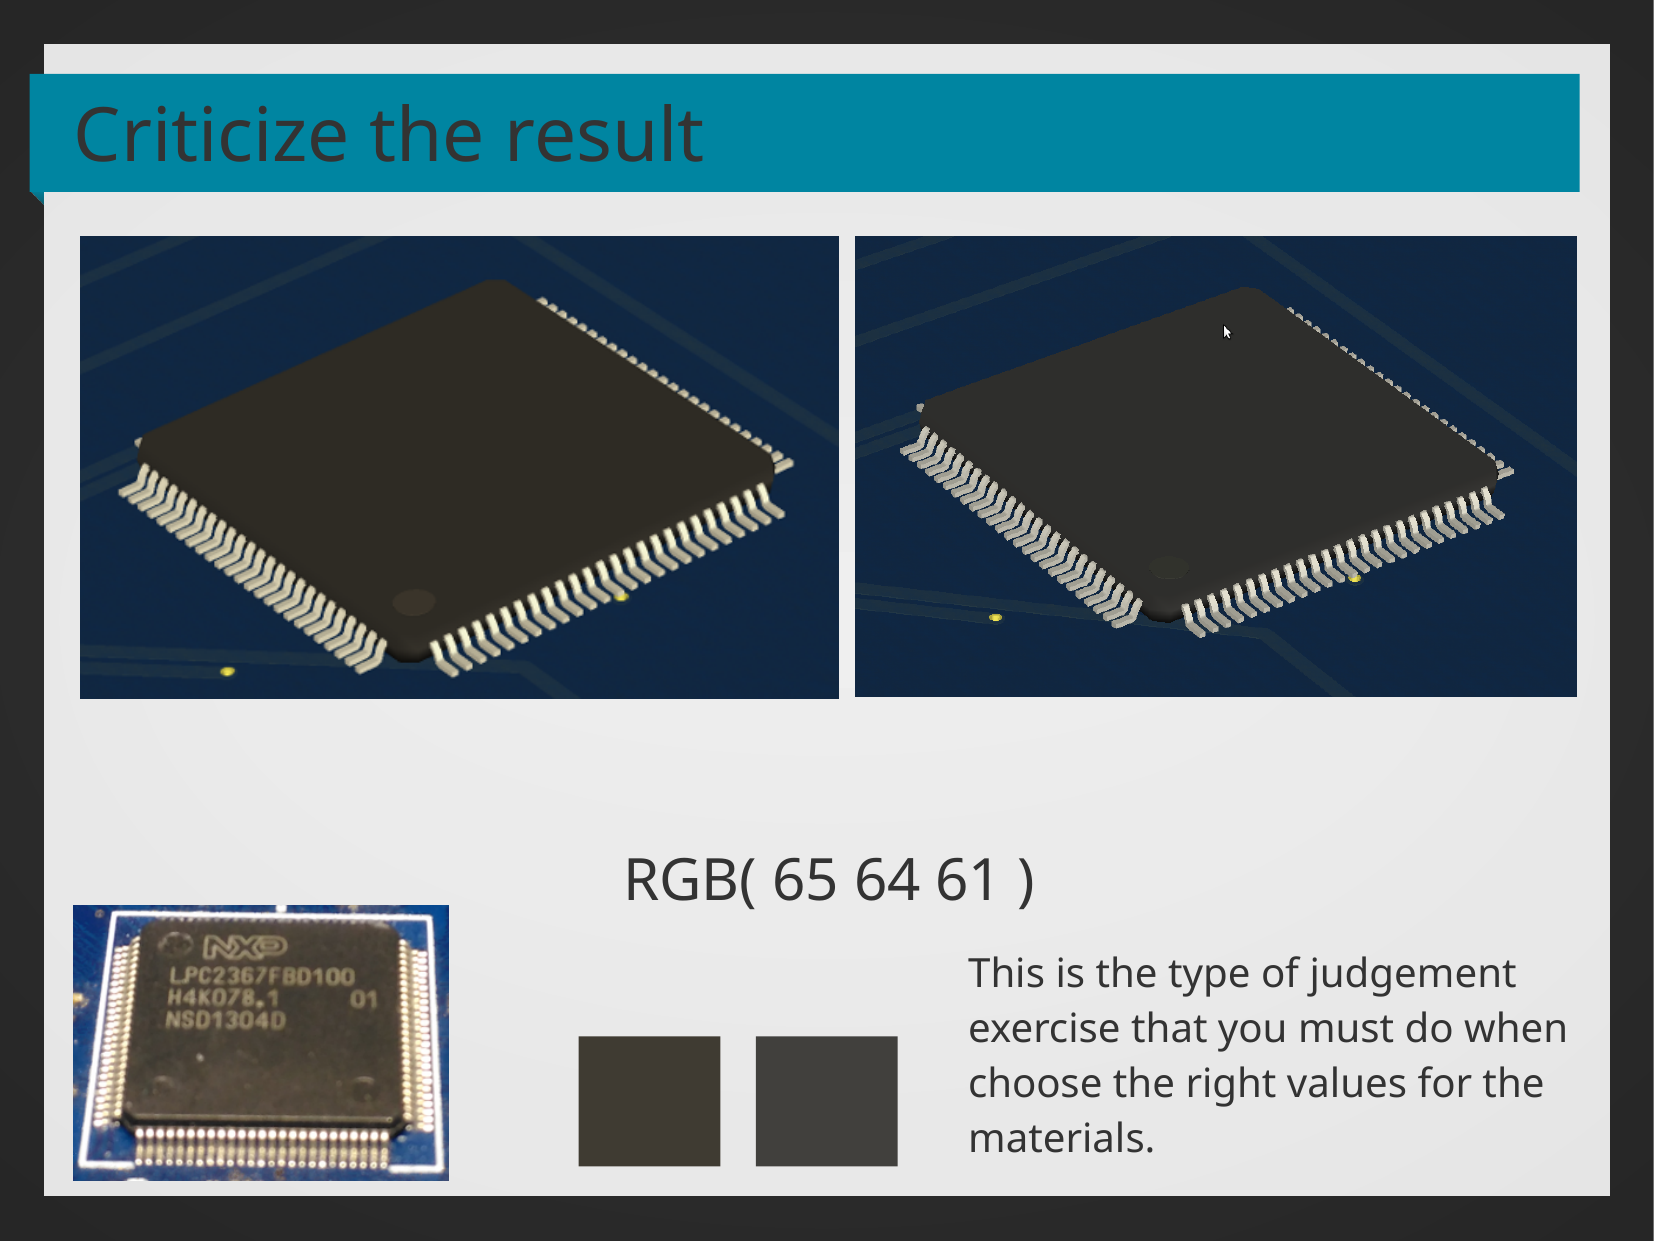

# Criticize the result
RGB( 65 64 61 )
This is the type of judgement exercise that you must do when choose the right values for the materials.